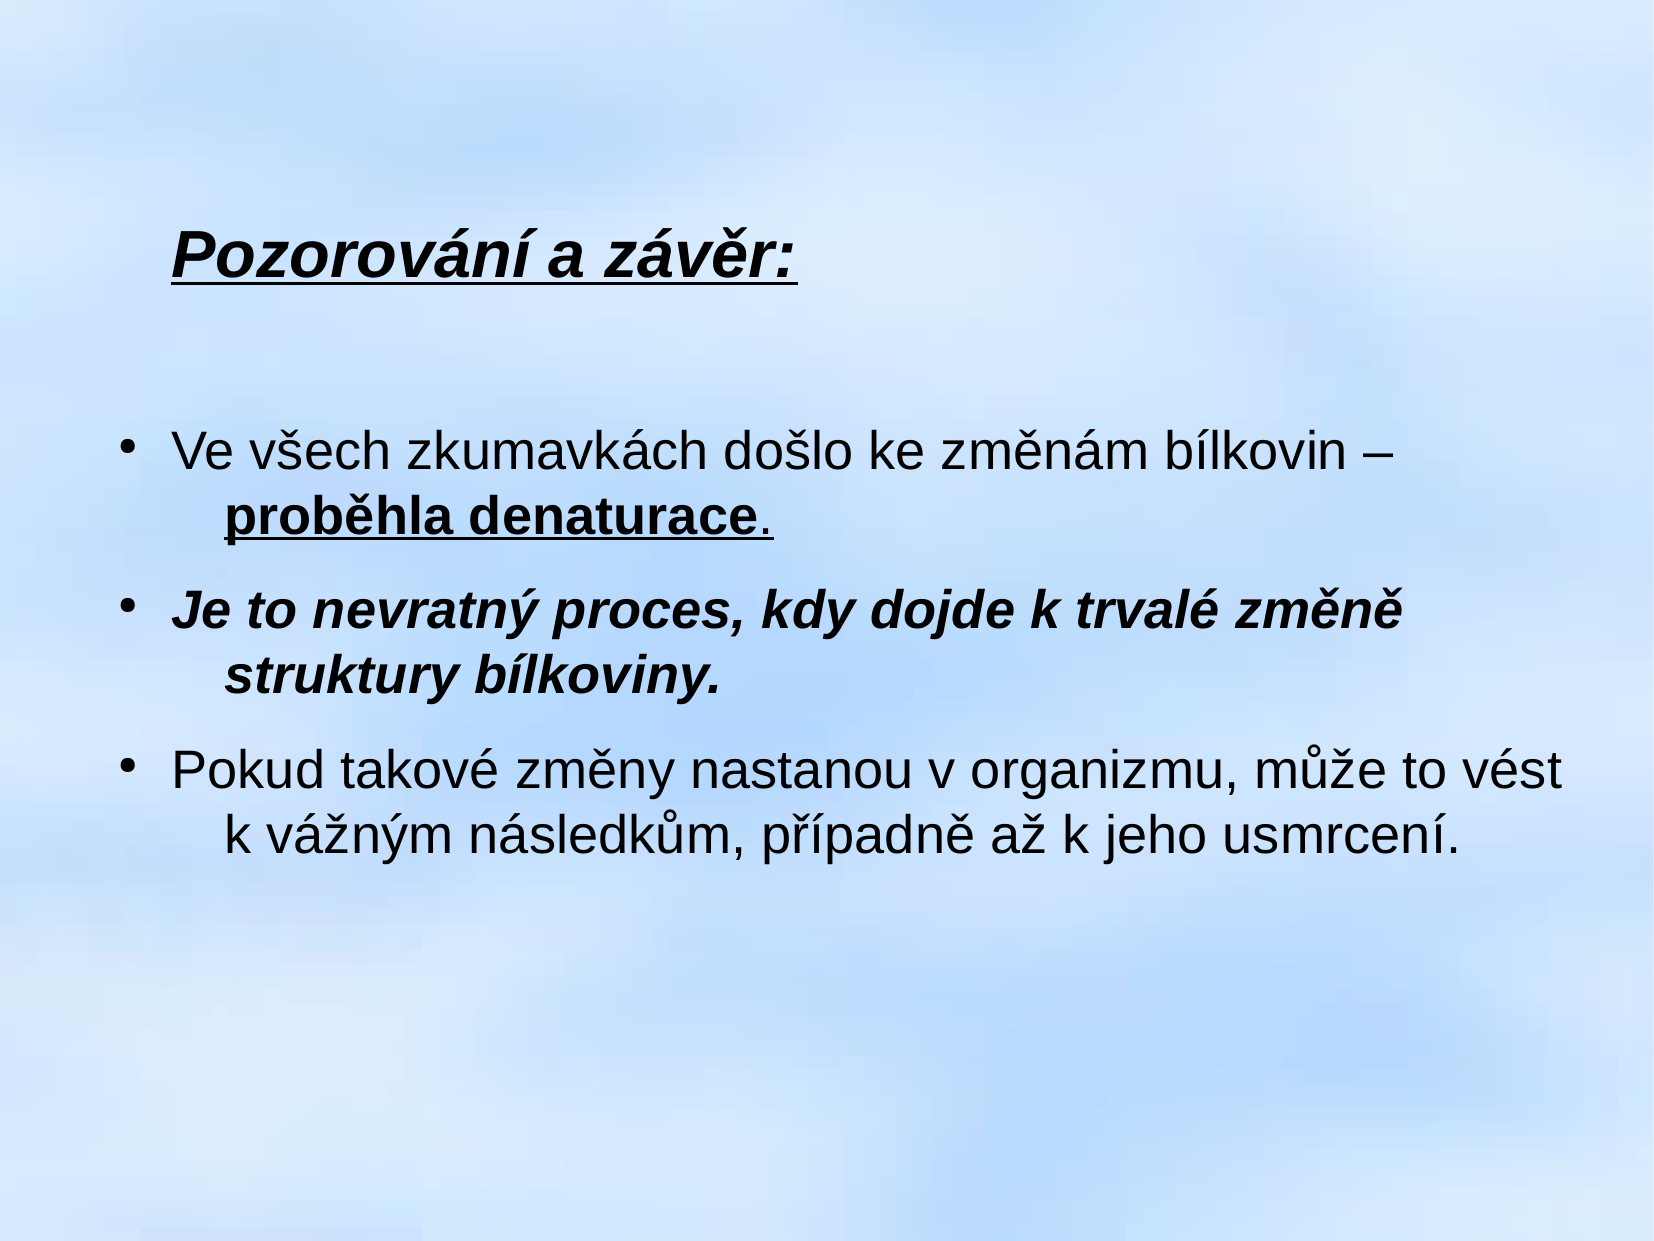

# Pozorování a závěr:
Ve všech zkumavkách došlo ke změnám bílkovin – proběhla denaturace.
Je to nevratný proces, kdy dojde k trvalé změně struktury bílkoviny.
Pokud takové změny nastanou v organizmu, může to vést k vážným následkům, případně až k jeho usmrcení.